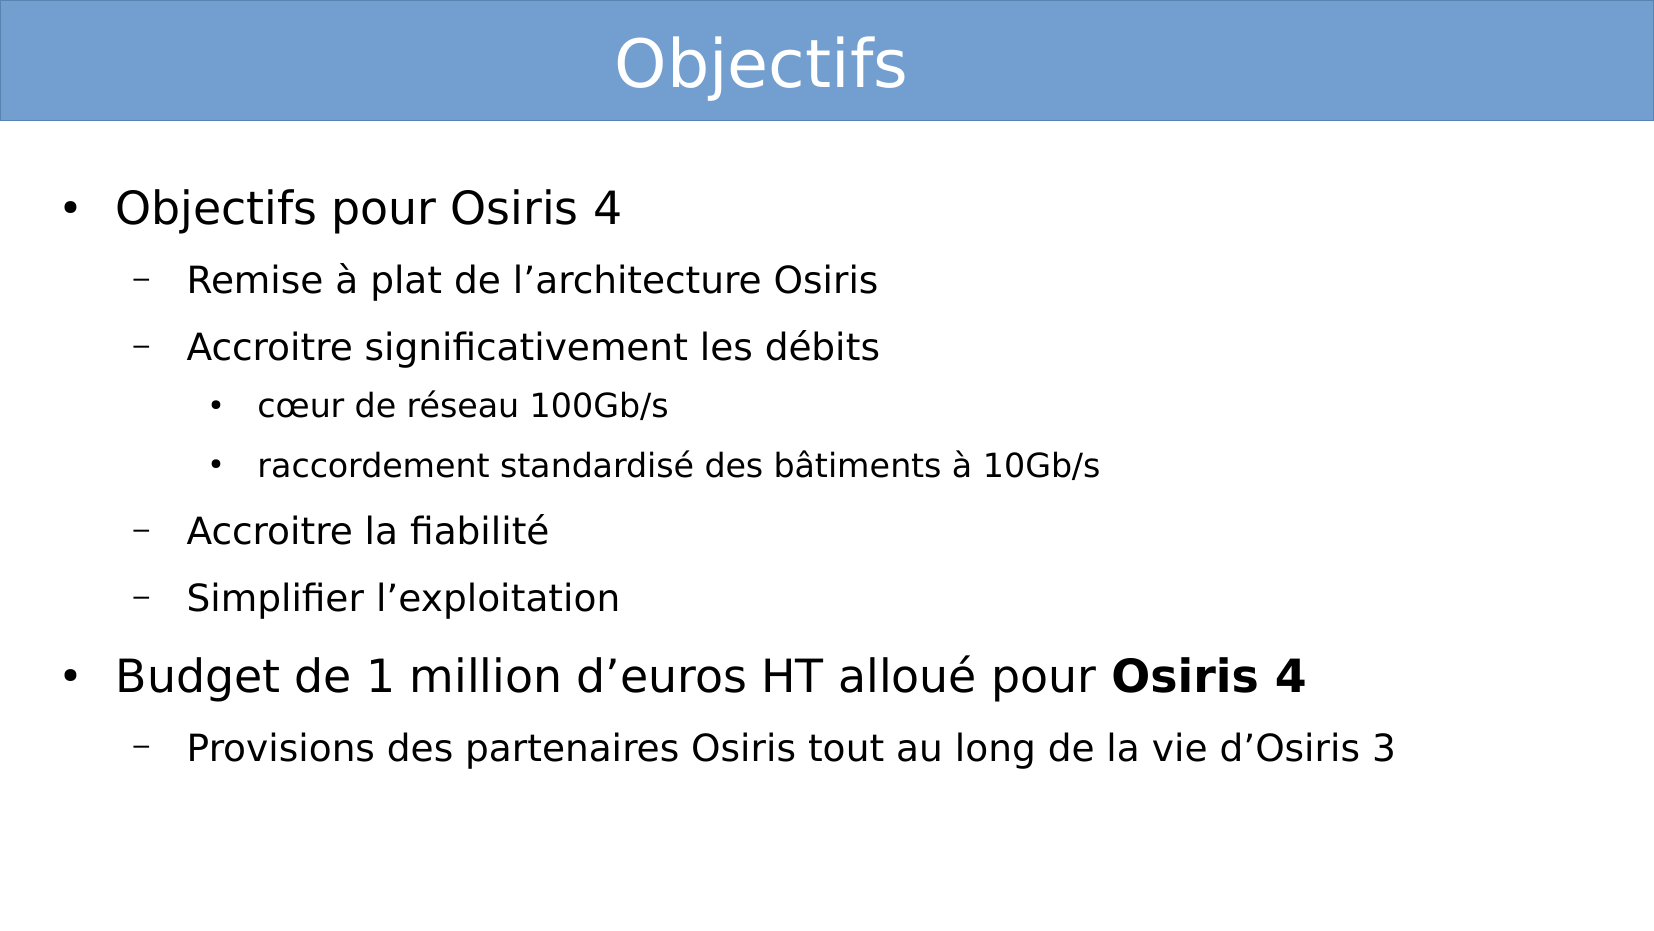

# Objectifs
Objectifs pour Osiris 4
Remise à plat de l’architecture Osiris
Accroitre significativement les débits
cœur de réseau 100Gb/s
raccordement standardisé des bâtiments à 10Gb/s
Accroitre la fiabilité
Simplifier l’exploitation
Budget de 1 million d’euros HT alloué pour Osiris 4
Provisions des partenaires Osiris tout au long de la vie d’Osiris 3